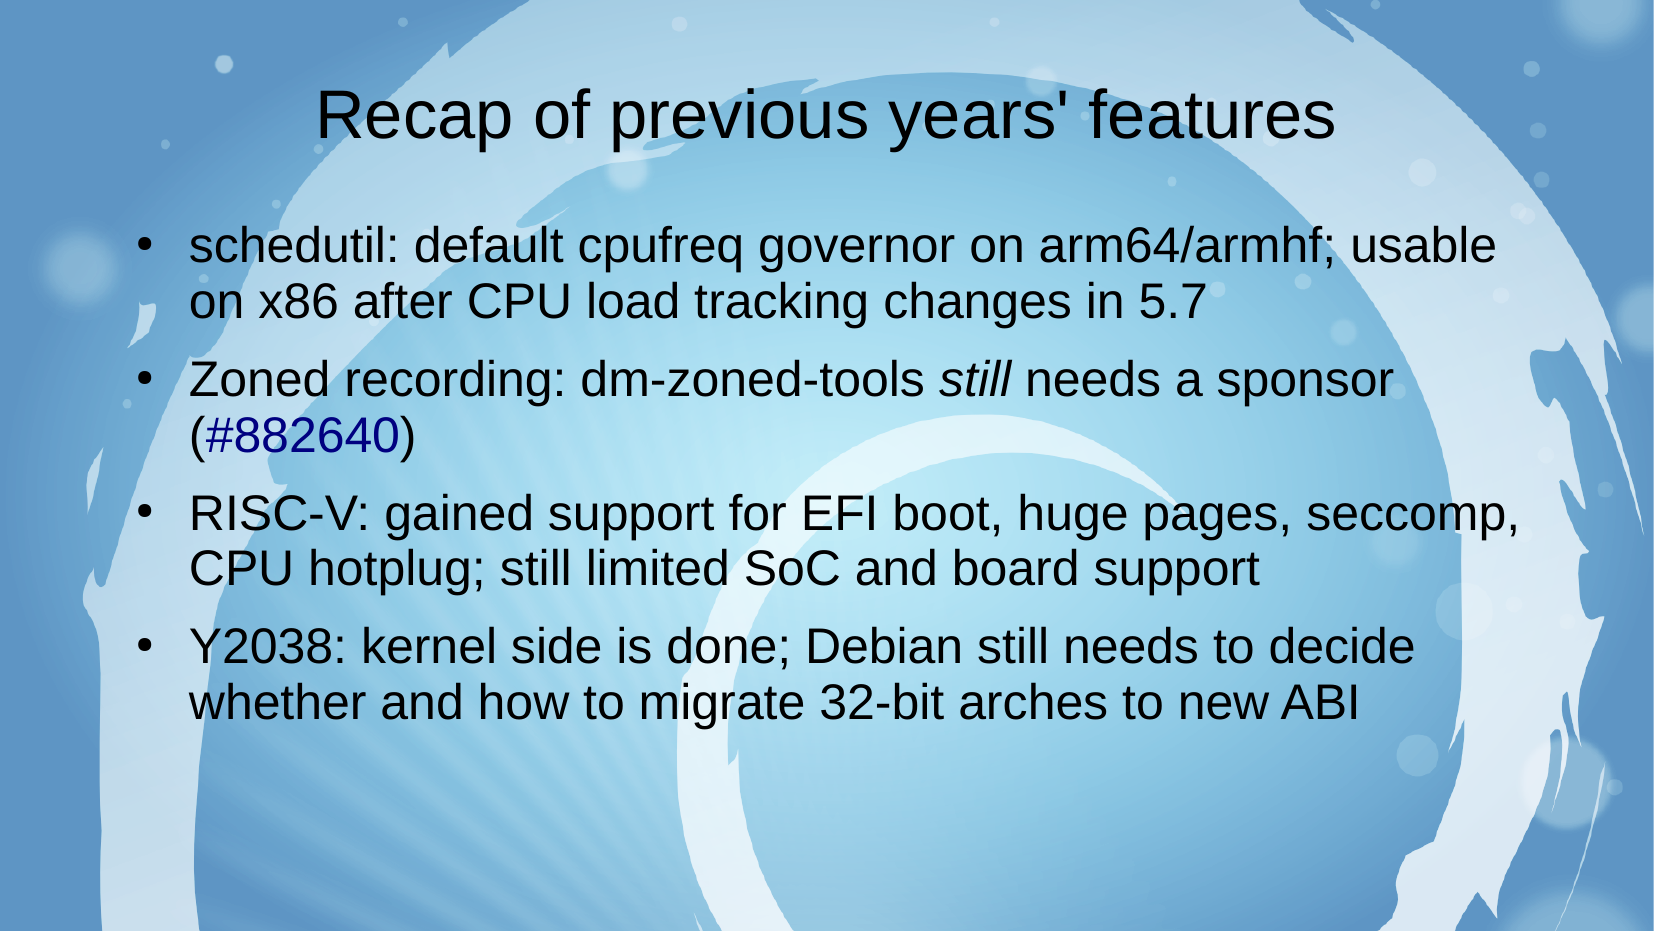

# Recap of previous years' features
schedutil: default cpufreq governor on arm64/armhf; usable on x86 after CPU load tracking changes in 5.7
Zoned recording: dm-zoned-tools still needs a sponsor
(#882640)
RISC-V: gained support for EFI boot, huge pages, seccomp, CPU hotplug; still limited SoC and board support
Y2038: kernel side is done; Debian still needs to decide whether and how to migrate 32-bit arches to new ABI